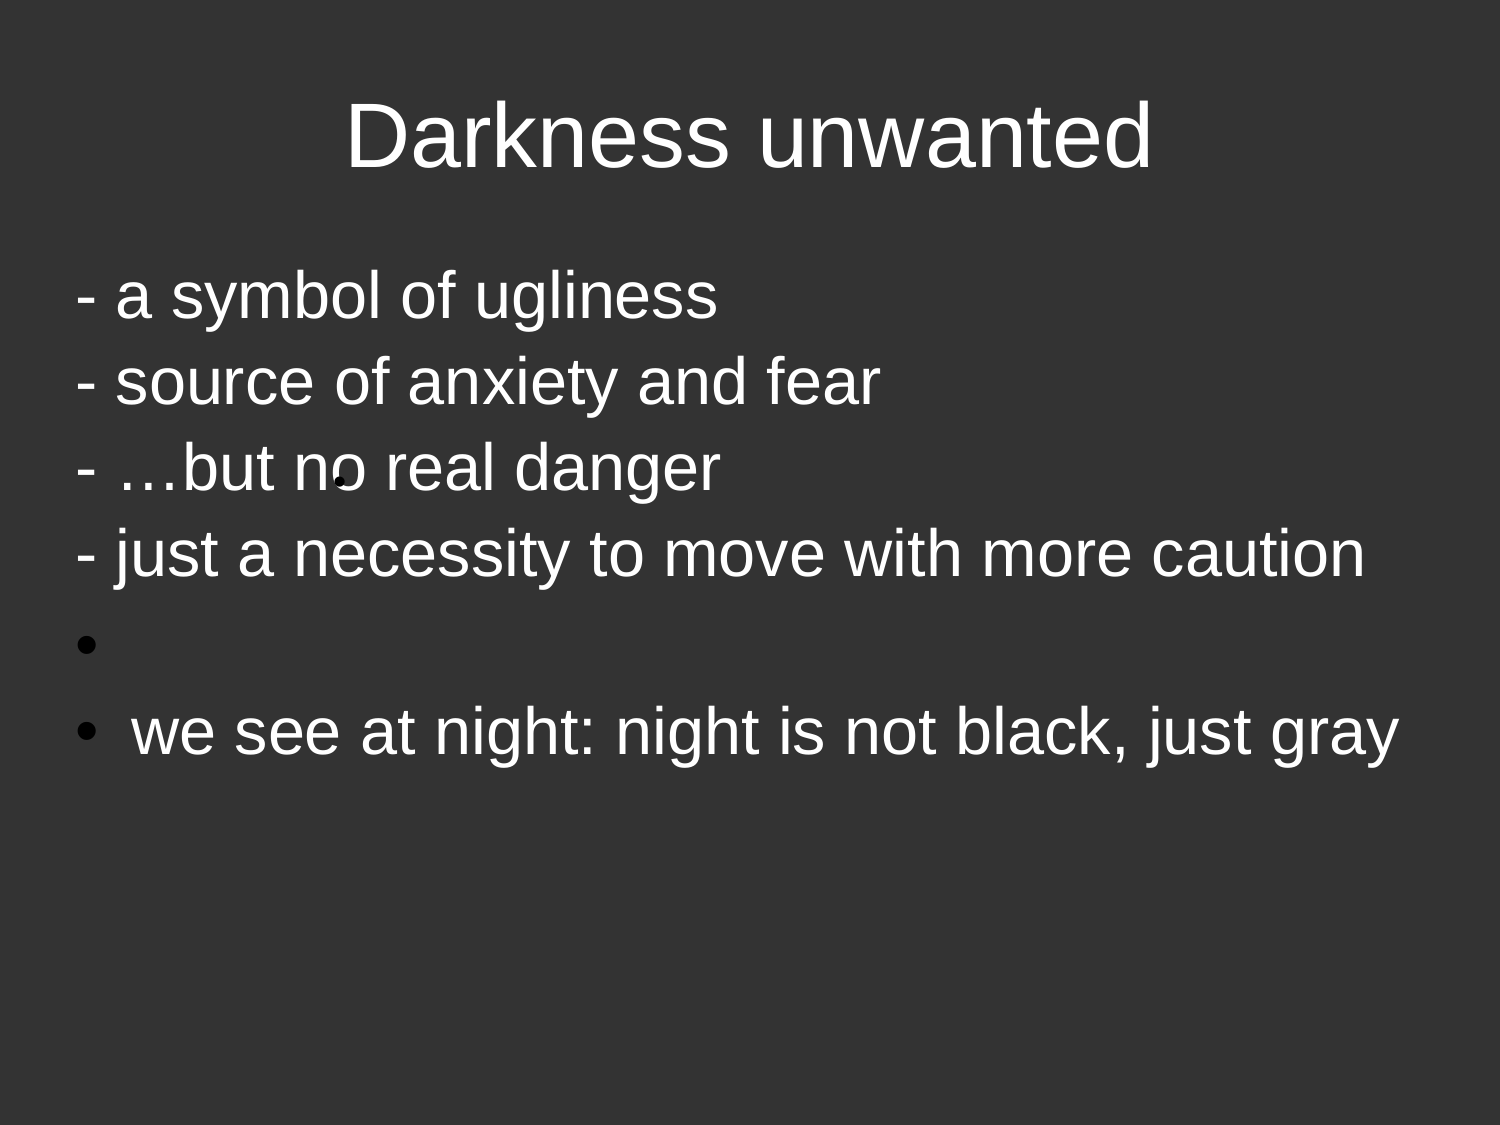

# Darkness unwanted
- a symbol of ugliness
- source of anxiety and fear
- …but no real danger
- just a necessity to move with more caution
we see at night: night is not black, just gray
•